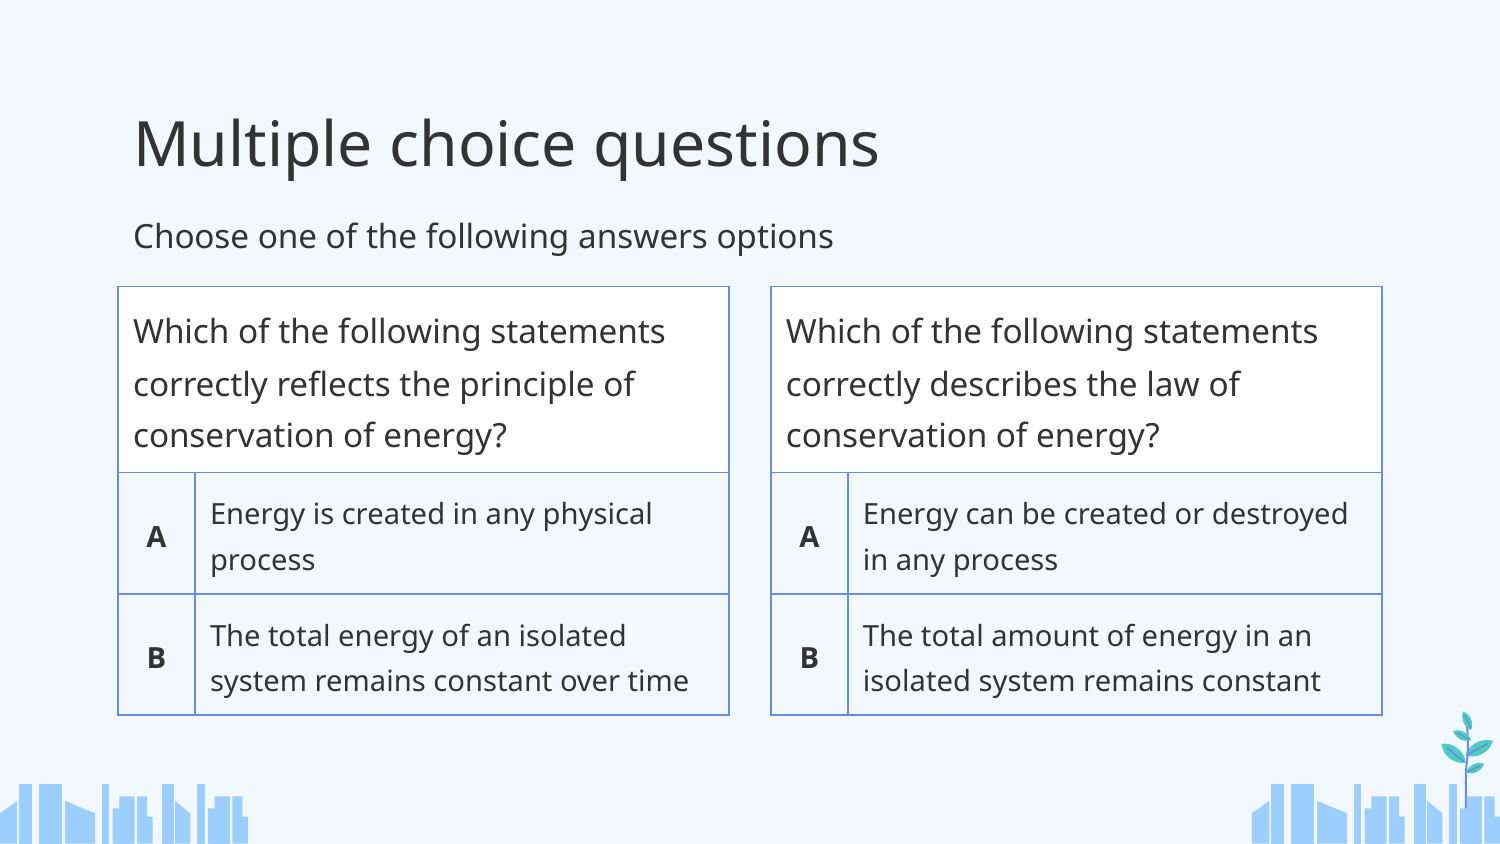

# Multiple choice questions
Choose one of the following answers options
| Which of the following statements correctly reflects the principle of conservation of energy? | |
| --- | --- |
| A | Energy is created in any physical process |
| B | The total energy of an isolated system remains constant over time |
| Which of the following statements correctly describes the law of conservation of energy? | |
| --- | --- |
| A | Energy can be created or destroyed in any process |
| B | The total amount of energy in an isolated system remains constant |